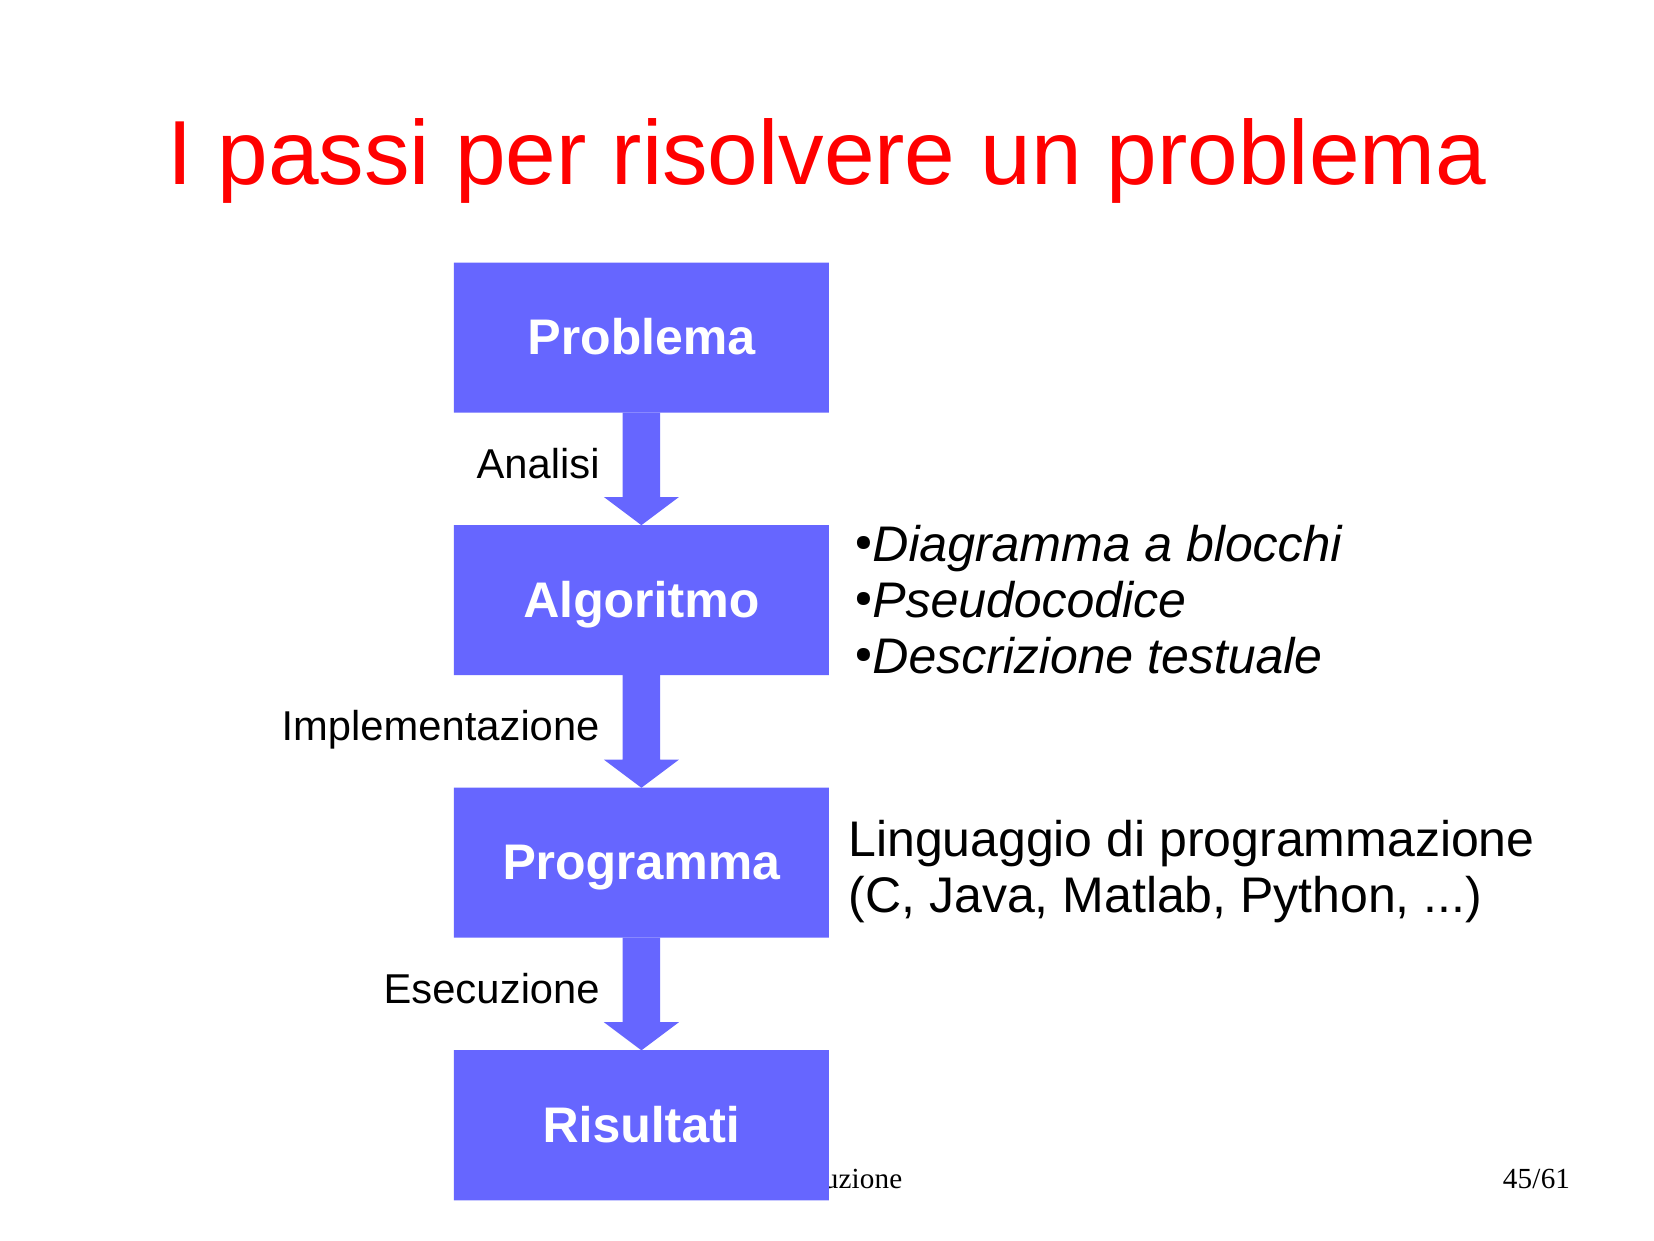

# I passi per risolvere un problema
Problema
Analisi
Diagramma a blocchi
Pseudocodice
Descrizione testuale
Algoritmo
Implementazione
Programma
Linguaggio di programmazione
(C, Java, Matlab, Python, ...)
Esecuzione
Risultati
Introduzione
45